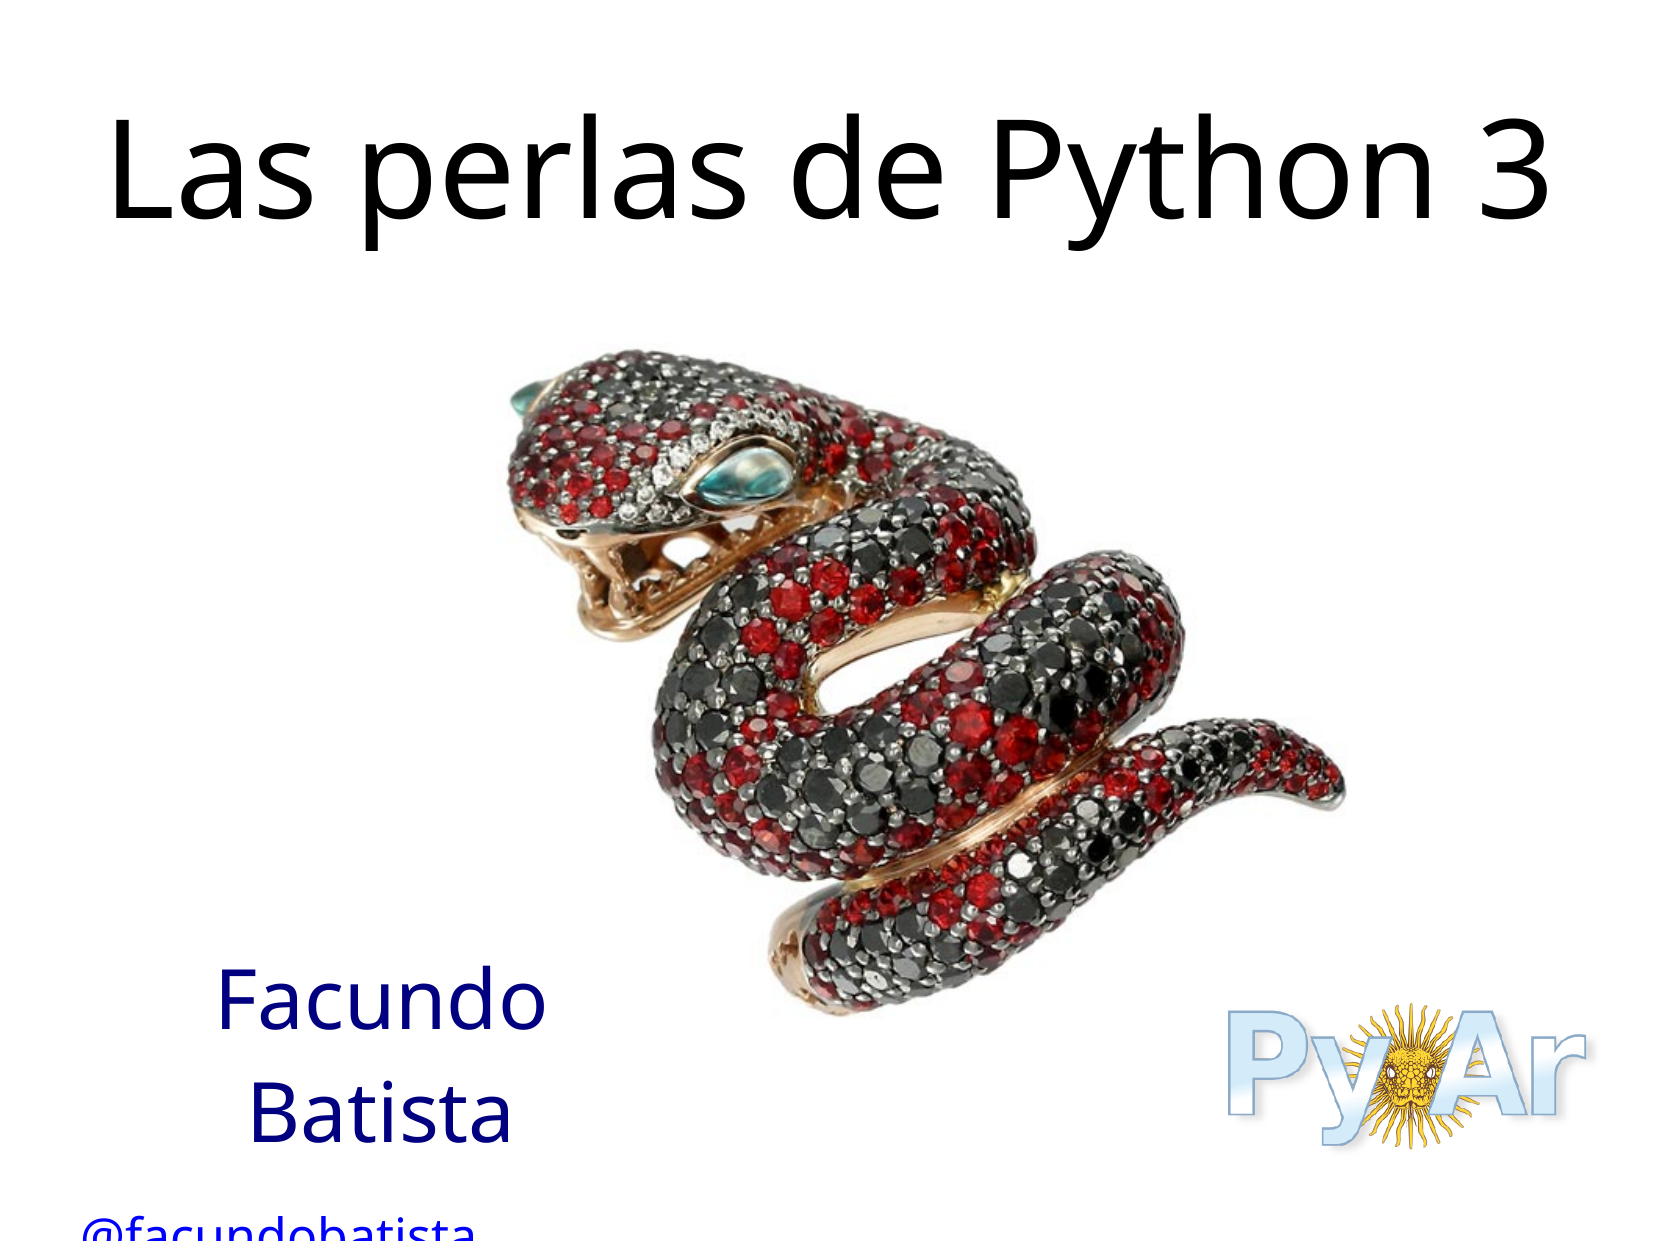

Las perlas de Python 3
Facundo Batista
@facundobatista